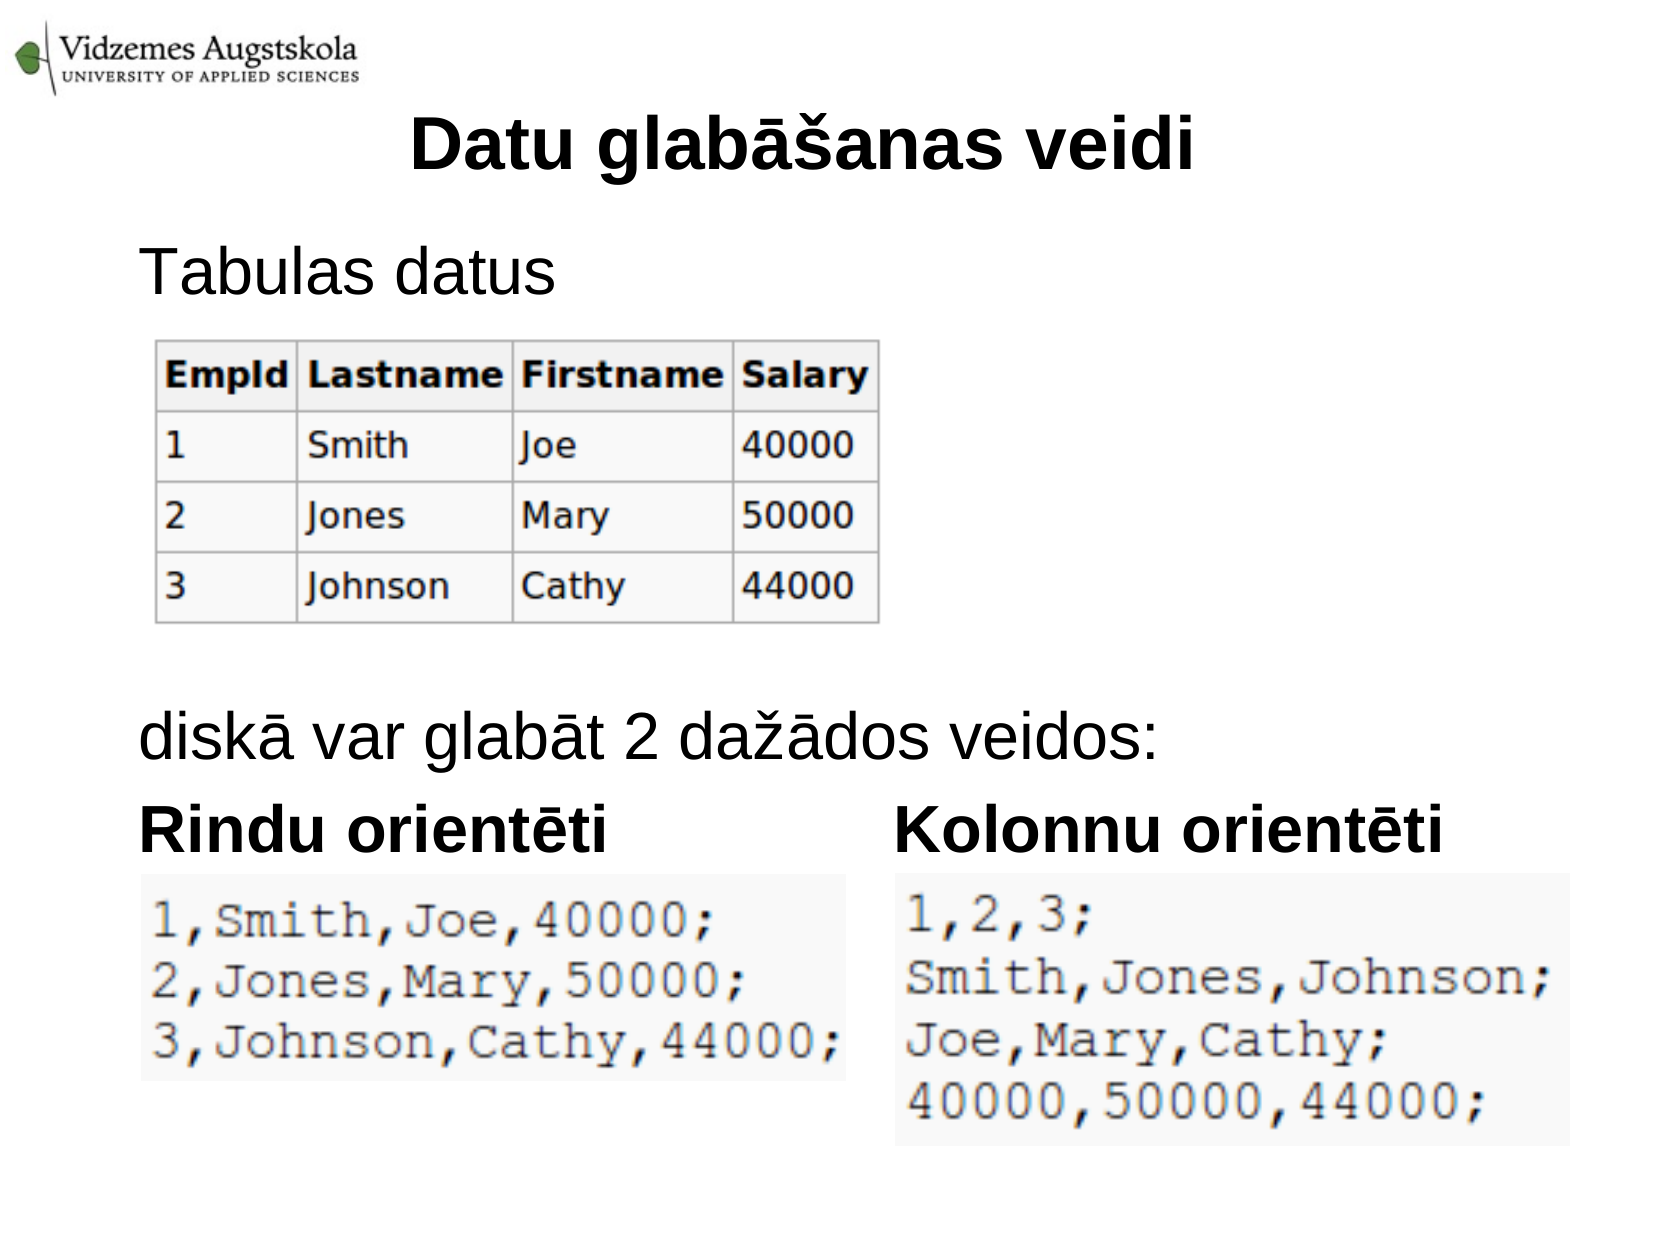

# Datu glabāšanas veidi
Tabulas datus
diskā var glabāt 2 dažādos veidos:
Rindu orientēti				Kolonnu orientēti